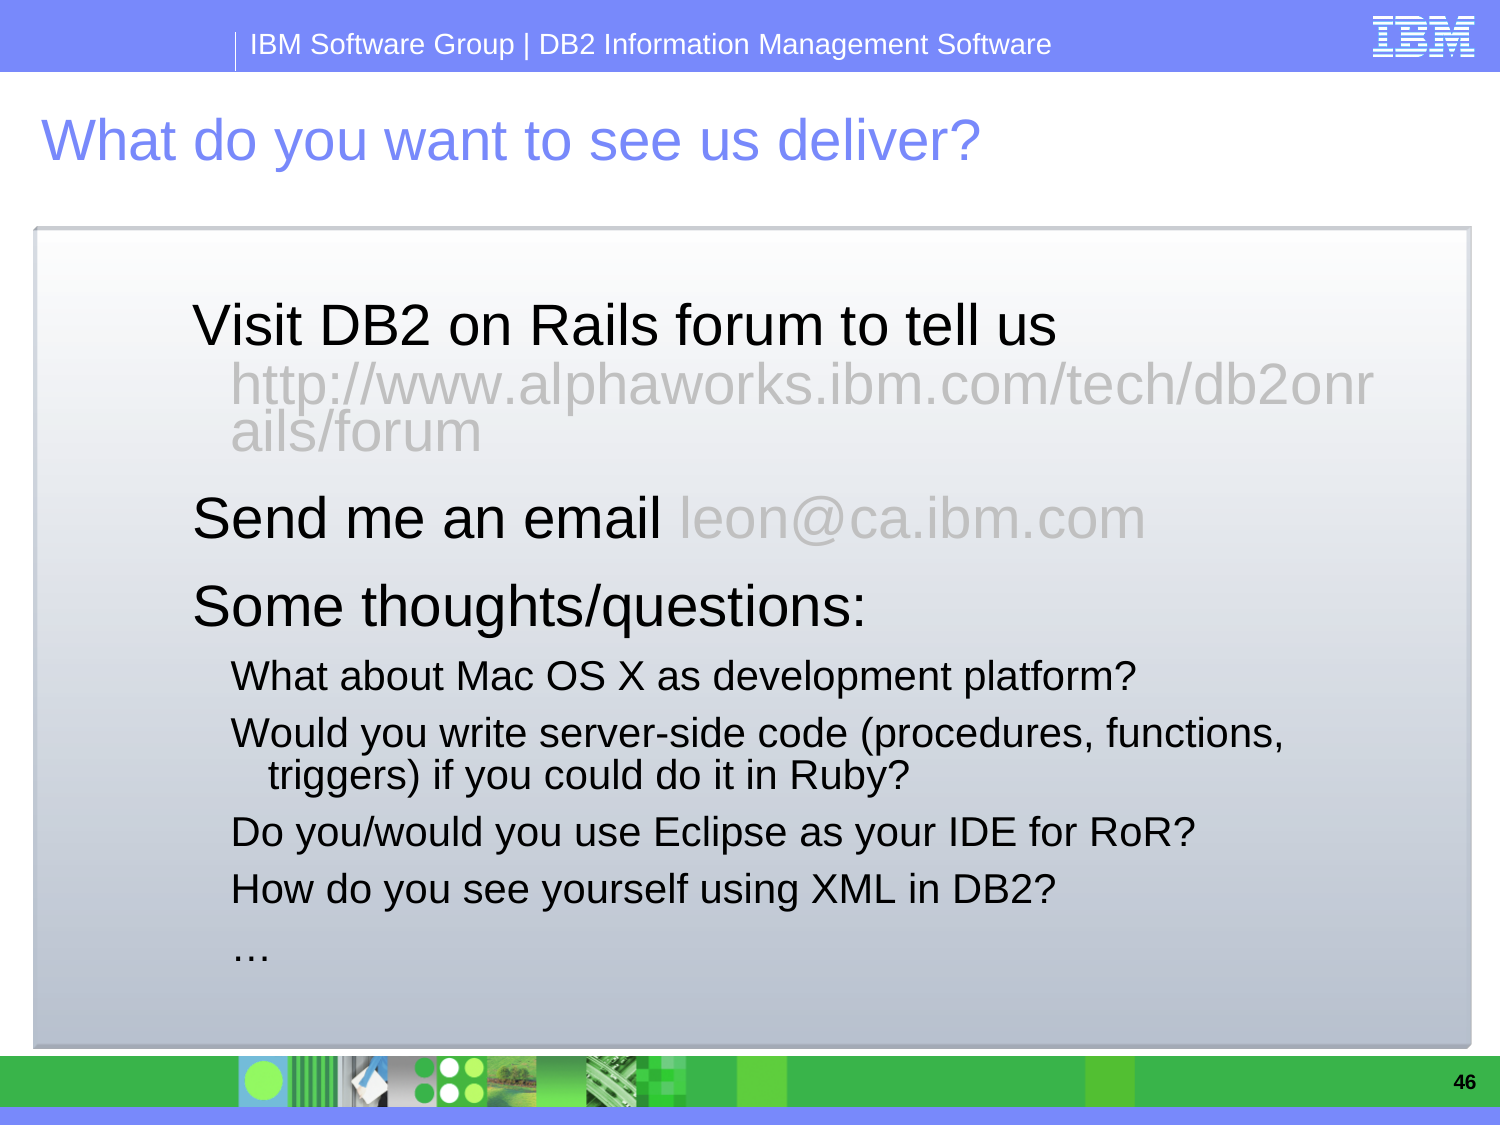

# What do you want to see us deliver?
Visit DB2 on Rails forum to tell us http://www.alphaworks.ibm.com/tech/db2onrails/forum
Send me an email leon@ca.ibm.com
Some thoughts/questions:
What about Mac OS X as development platform?
Would you write server-side code (procedures, functions, triggers) if you could do it in Ruby?
Do you/would you use Eclipse as your IDE for RoR?
How do you see yourself using XML in DB2?
…
46